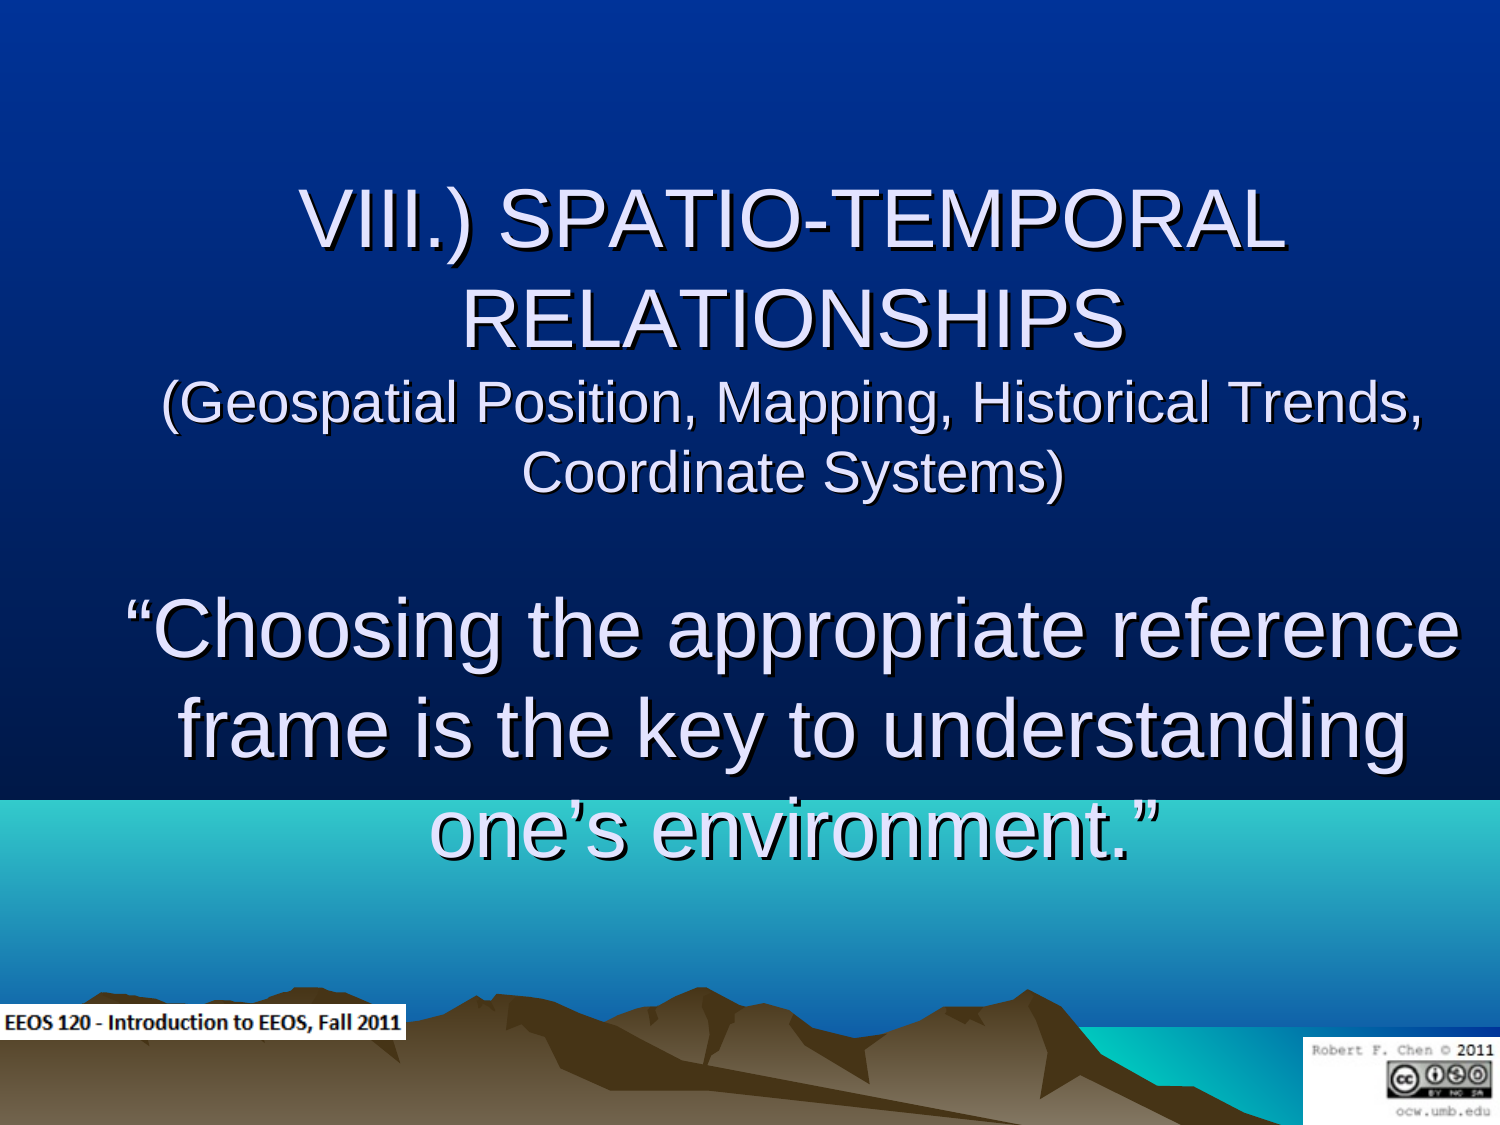

# VIII.) SPATIO-TEMPORAL RELATIONSHIPS (Geospatial Position, Mapping, Historical Trends, Coordinate Systems) “Choosing the appropriate reference frame is the key to understanding one’s environment.”